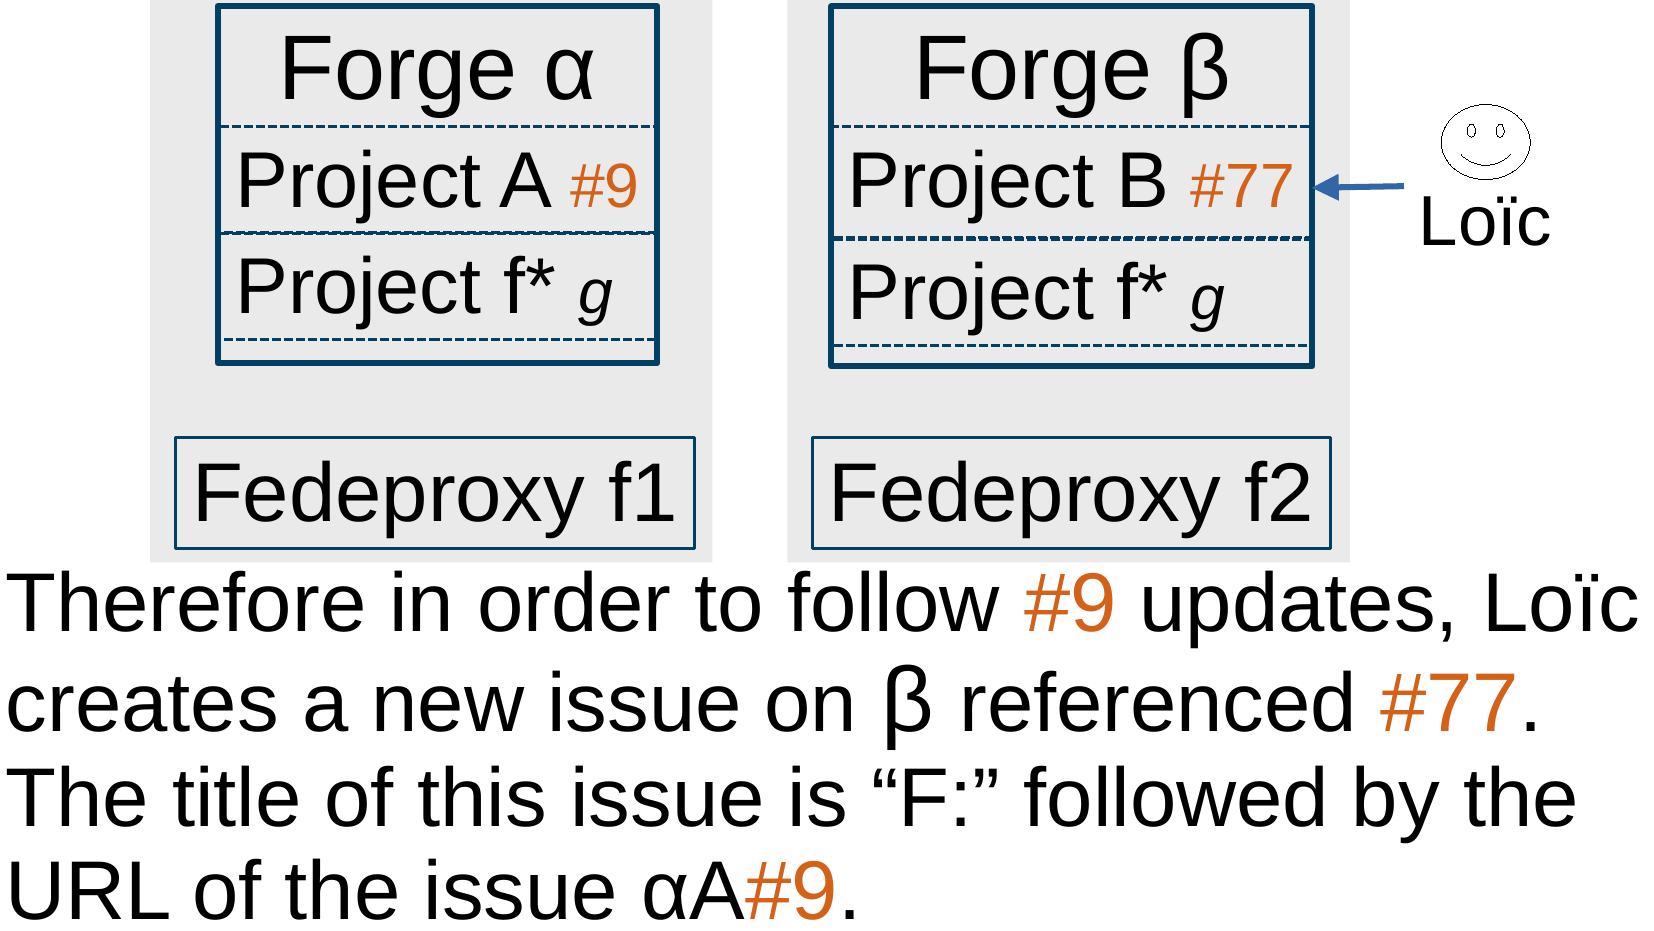

Forge α
Forge β
Loïc
Project A #9
Project B #77
Project f* g
Project f* g
Fedeproxy f1
Fedeproxy f2
# Therefore in order to follow #9 updates, Loïc creates a new issue on β referenced #77. The title of this issue is “F:” followed by the URL of the issue αA#9.